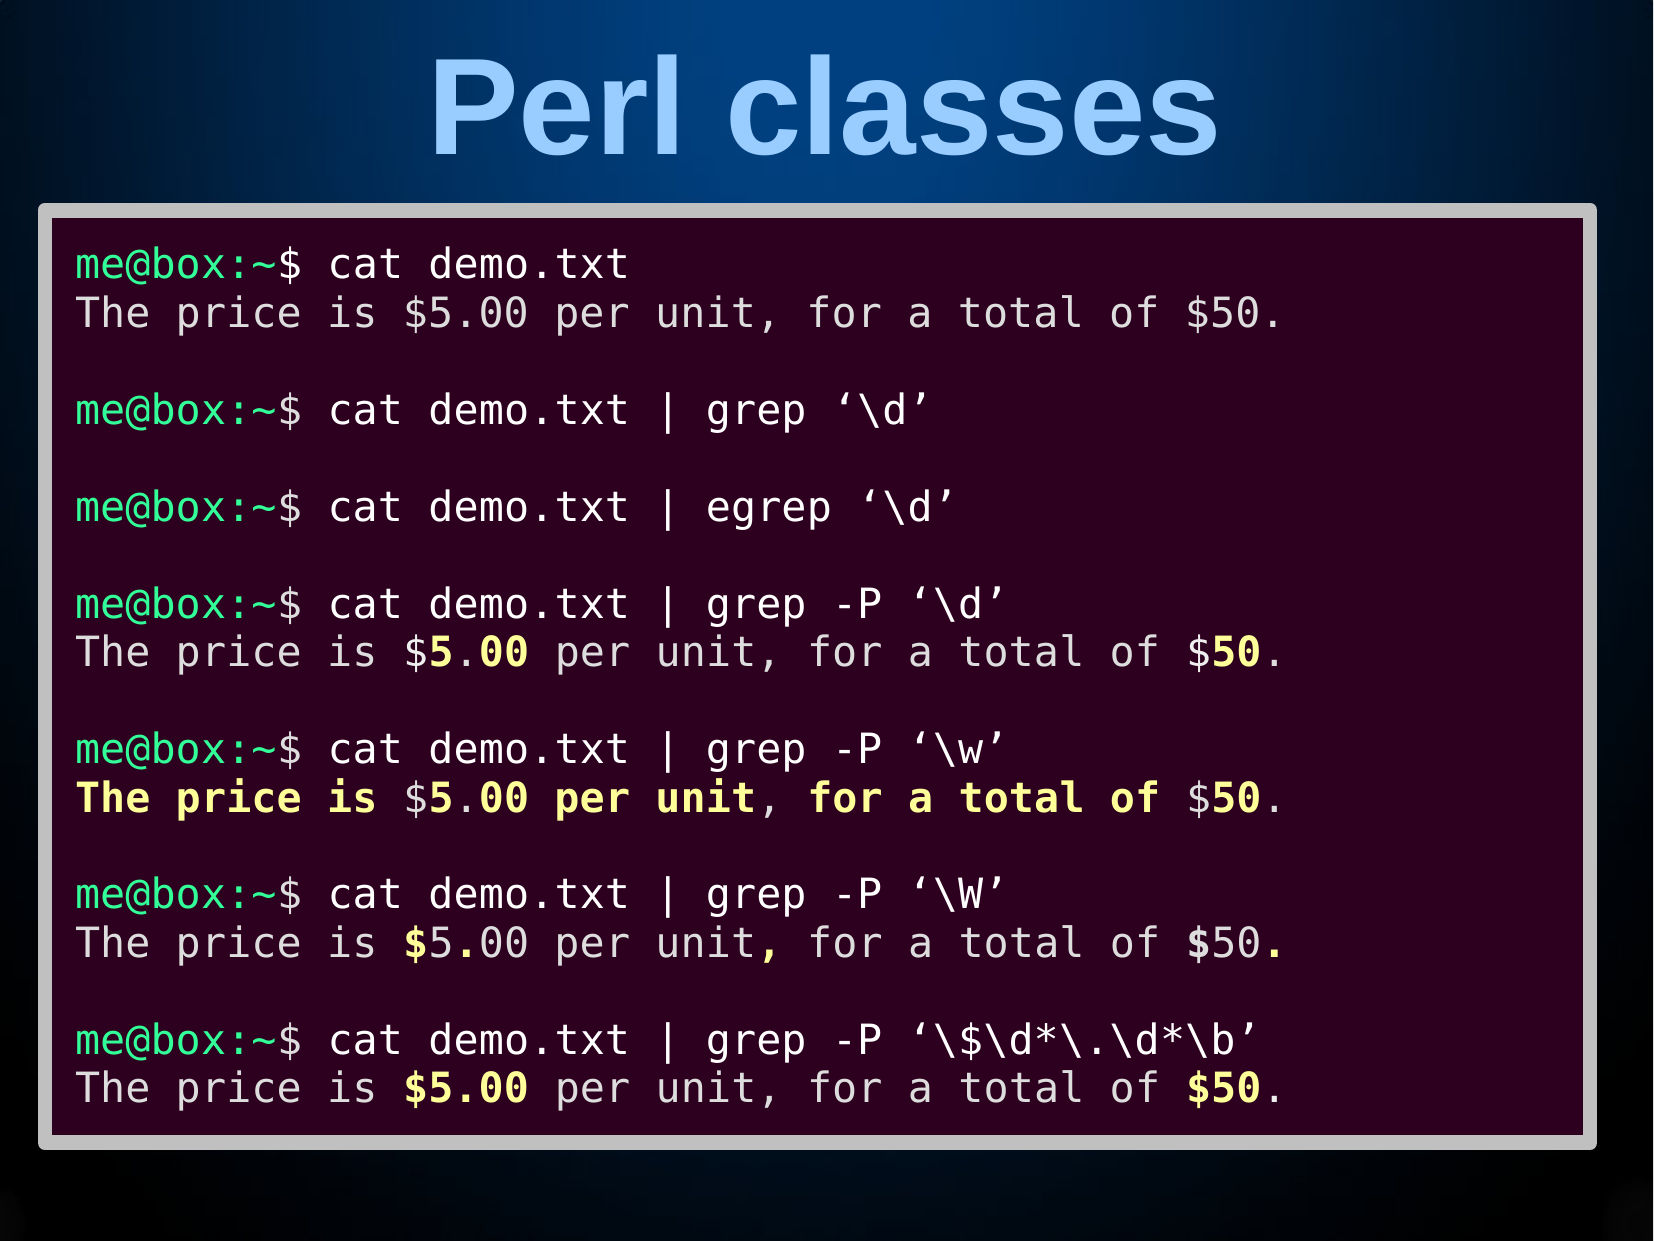

# Perl classes
me@box:~$ cat demo.txt
The price is $5.00 per unit, for a total of $50.
me@box:~$ cat demo.txt | grep ‘\d’
me@box:~$ cat demo.txt | egrep ‘\d’
me@box:~$ cat demo.txt | grep -P ‘\d’
The price is $5.00 per unit, for a total of $50.
me@box:~$ cat demo.txt | grep -P ‘\w’
The price is $5.00 per unit, for a total of $50.
me@box:~$ cat demo.txt | grep -P ‘\W’
The price is $5.00 per unit, for a total of $50.
me@box:~$ cat demo.txt | grep -P ‘\$\d*\.\d*\b’
The price is $5.00 per unit, for a total of $50.